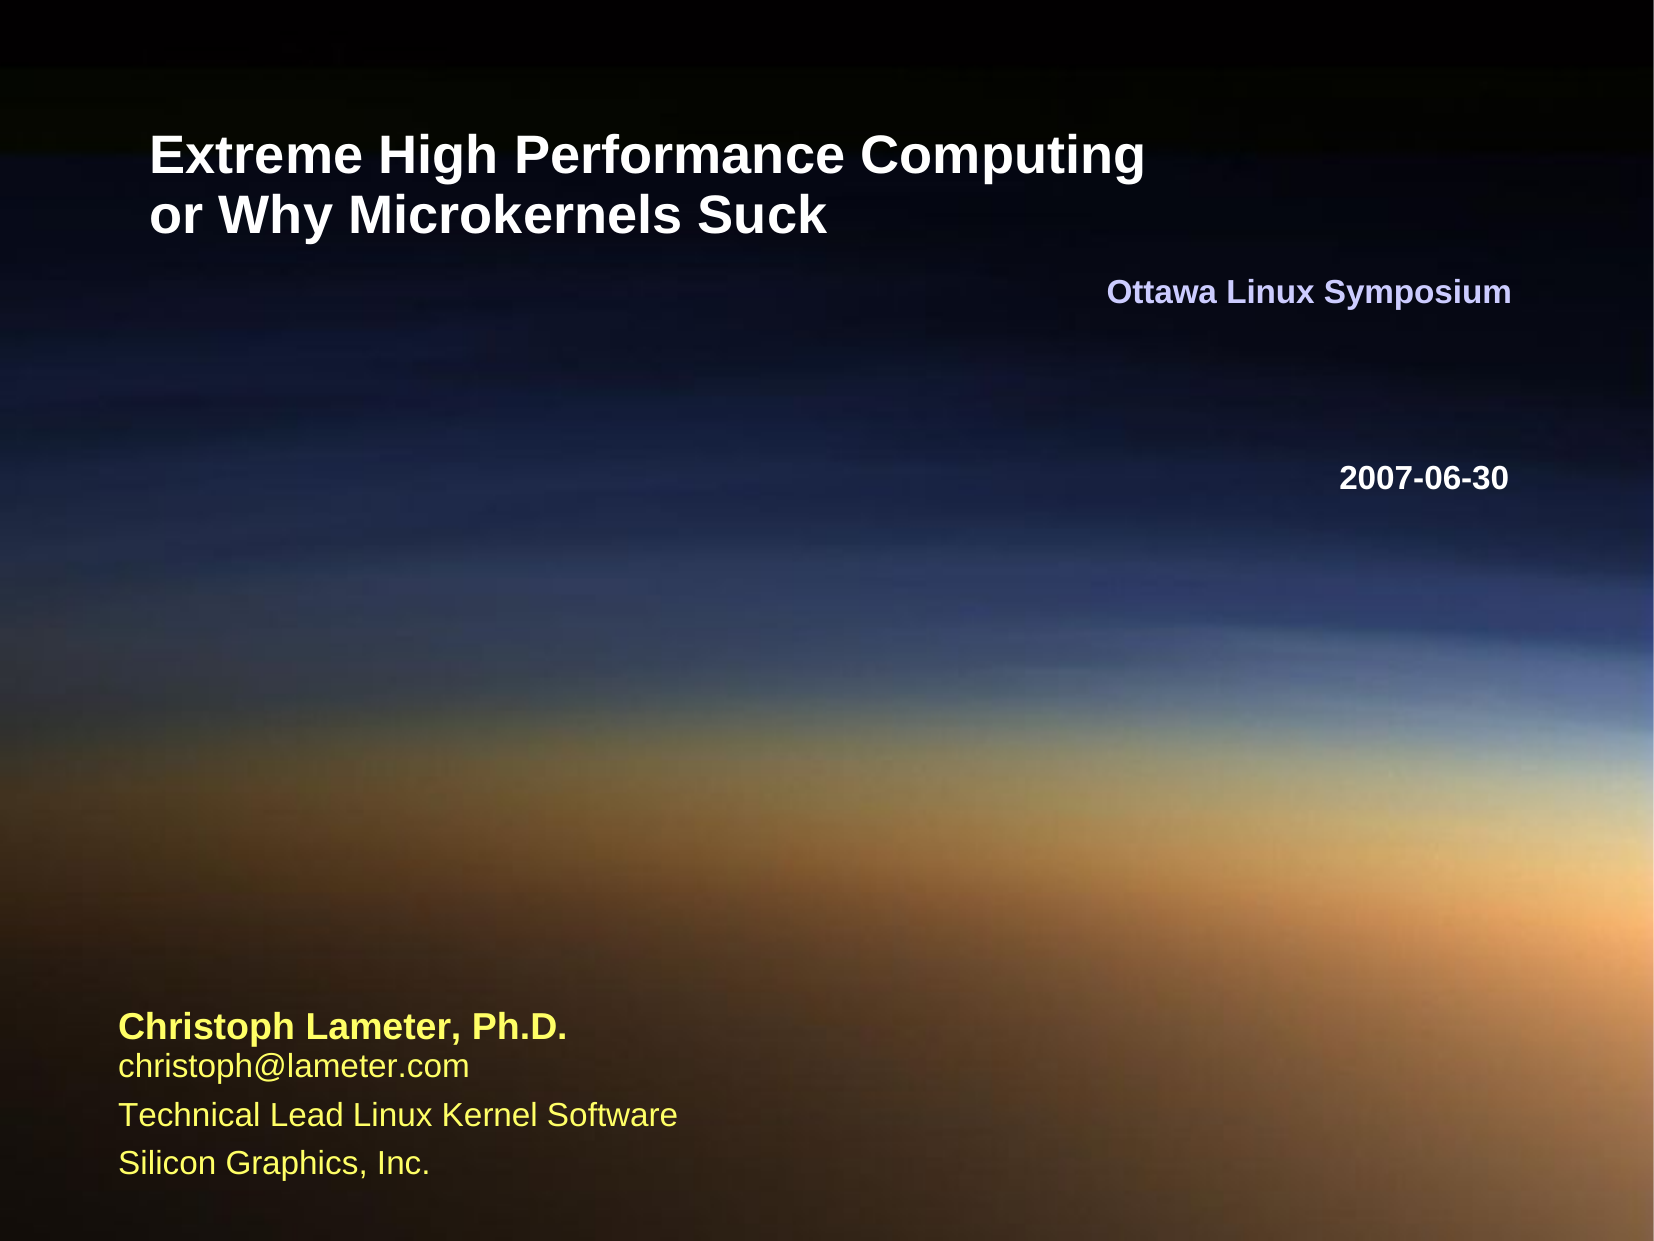

# Extreme High Performance Computing or Why Microkernels Suck